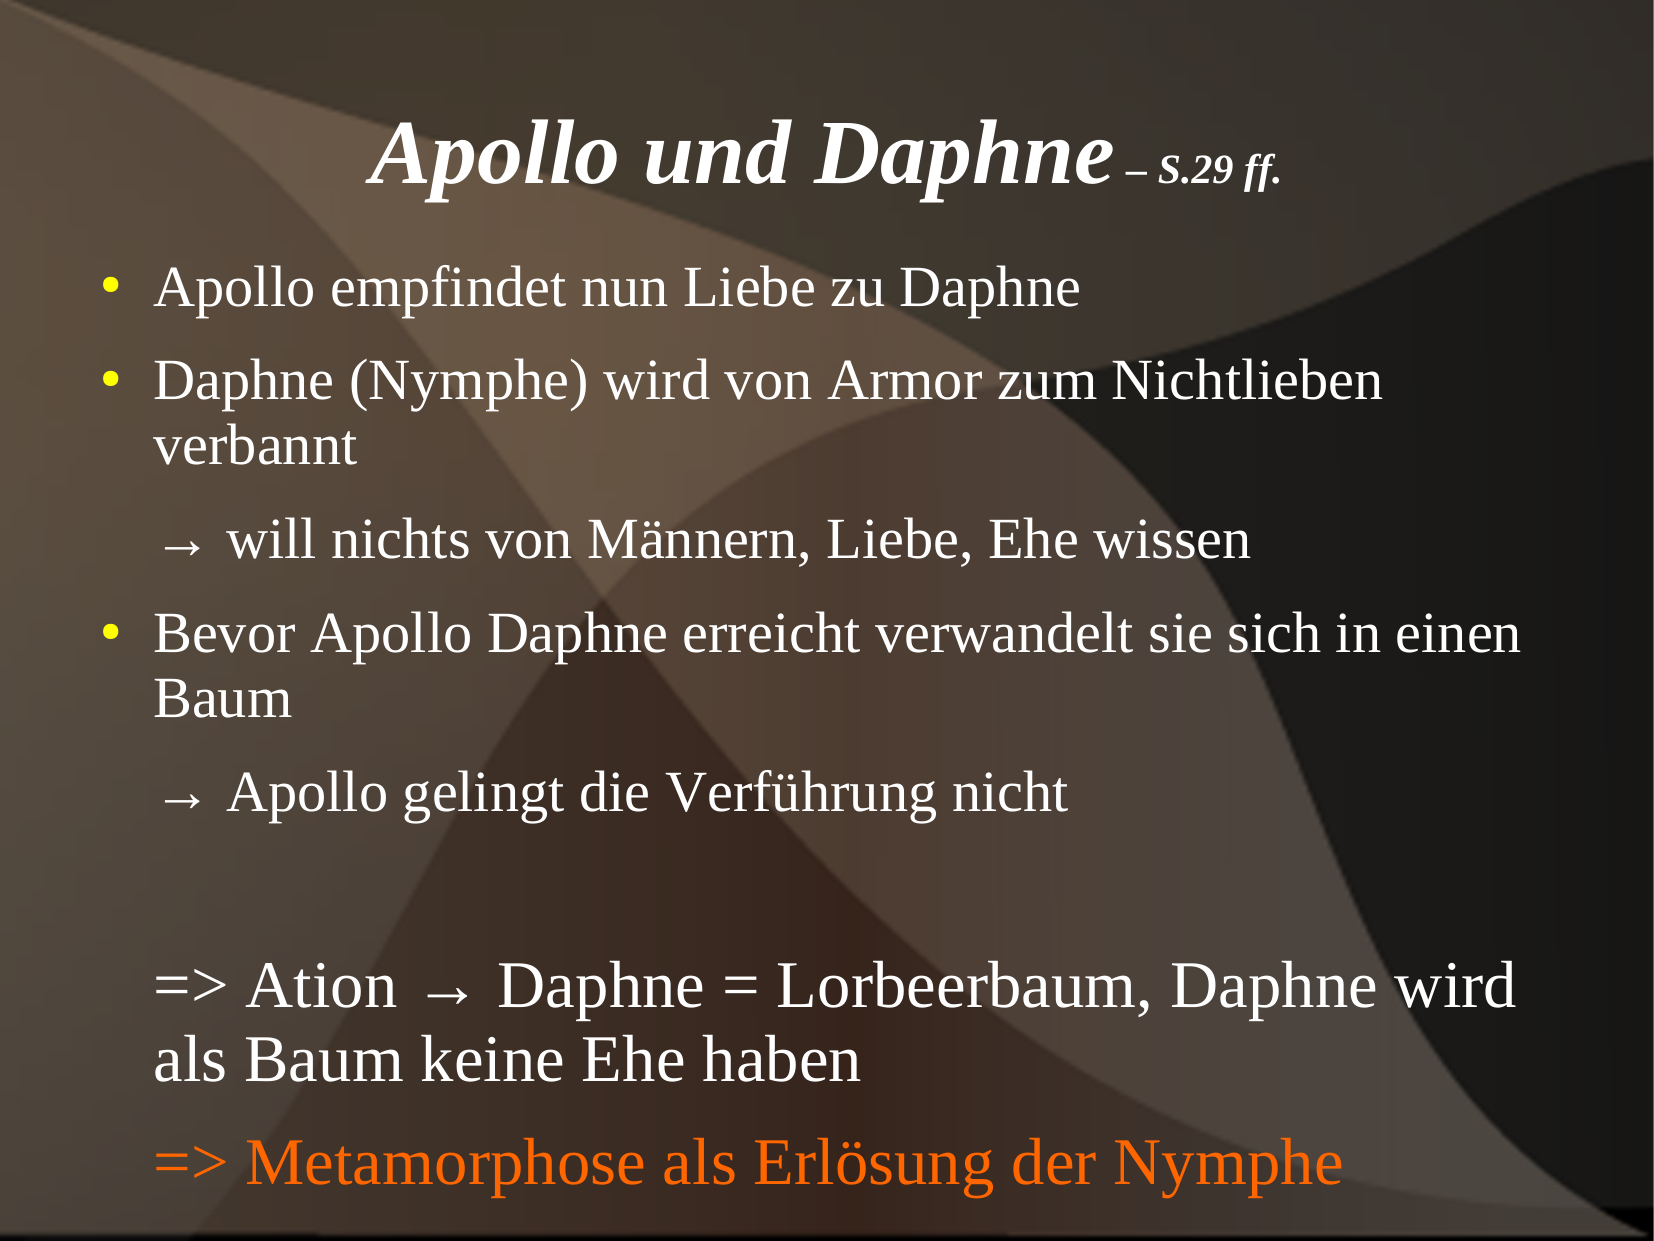

# Apollo und Daphne – S.29 ff.
Apollo empfindet nun Liebe zu Daphne
Daphne (Nymphe) wird von Armor zum Nichtlieben verbannt
→ will nichts von Männern, Liebe, Ehe wissen
Bevor Apollo Daphne erreicht verwandelt sie sich in einen Baum
→ Apollo gelingt die Verführung nicht
=> Ation → Daphne = Lorbeerbaum, Daphne wird als Baum keine Ehe haben
=> Metamorphose als Erlösung der Nymphe